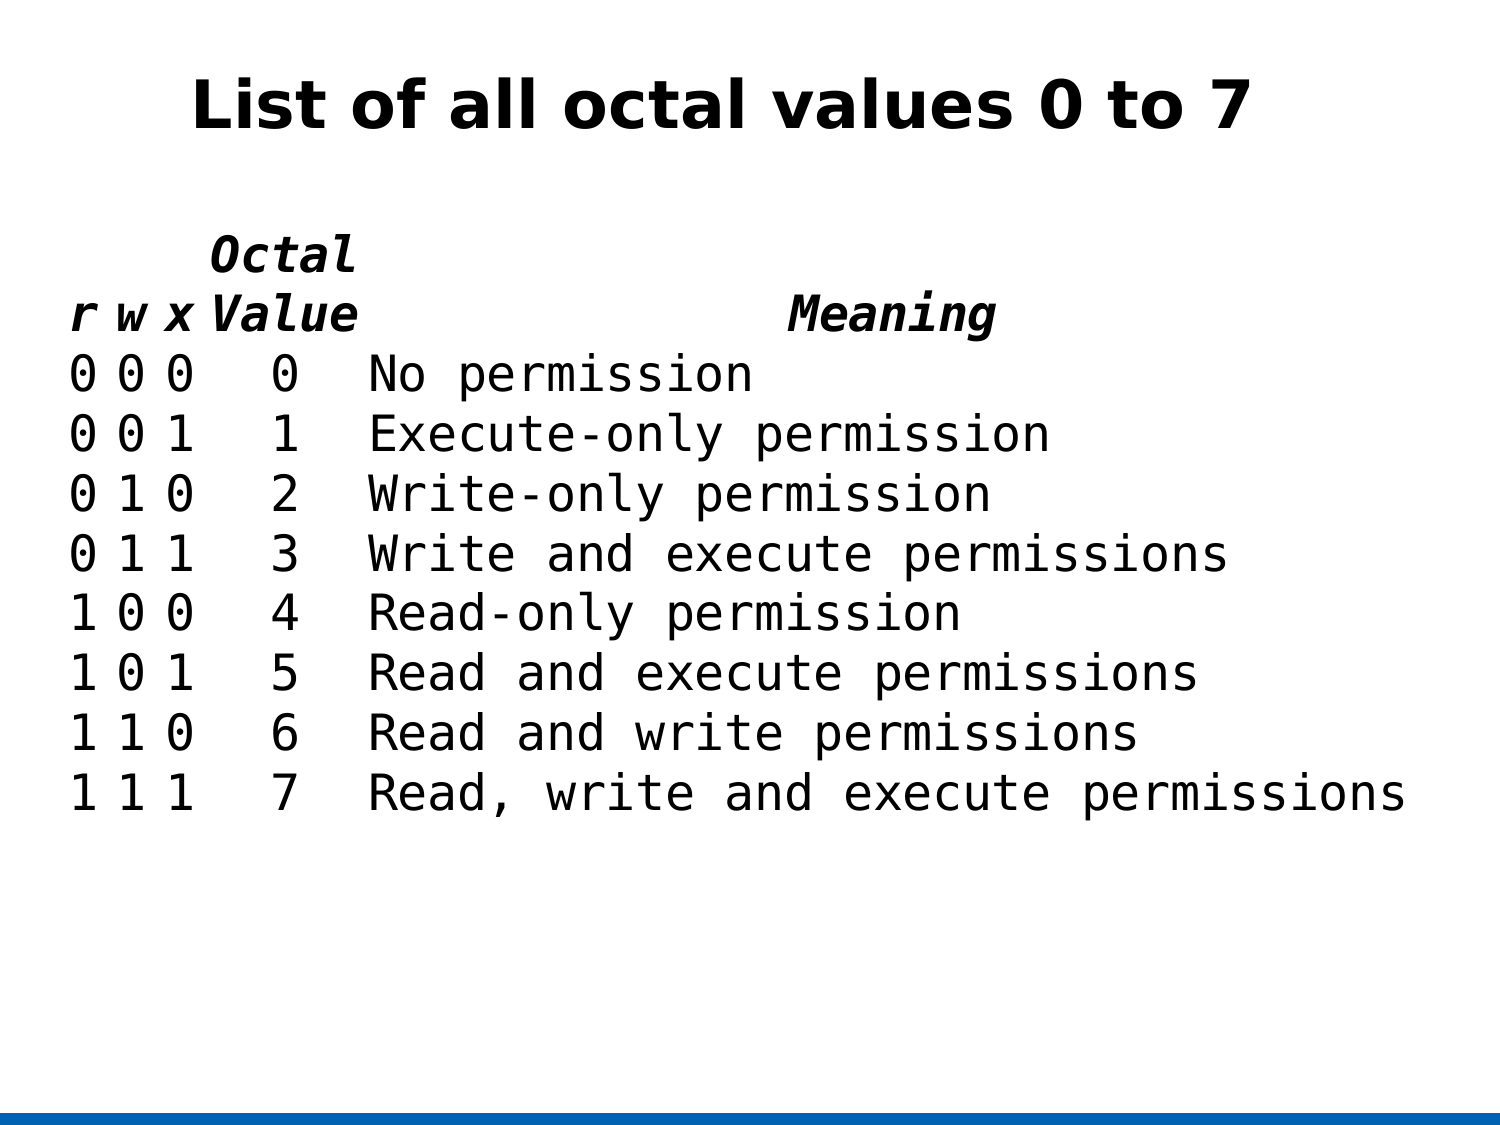

List of all octal values 0 to 7